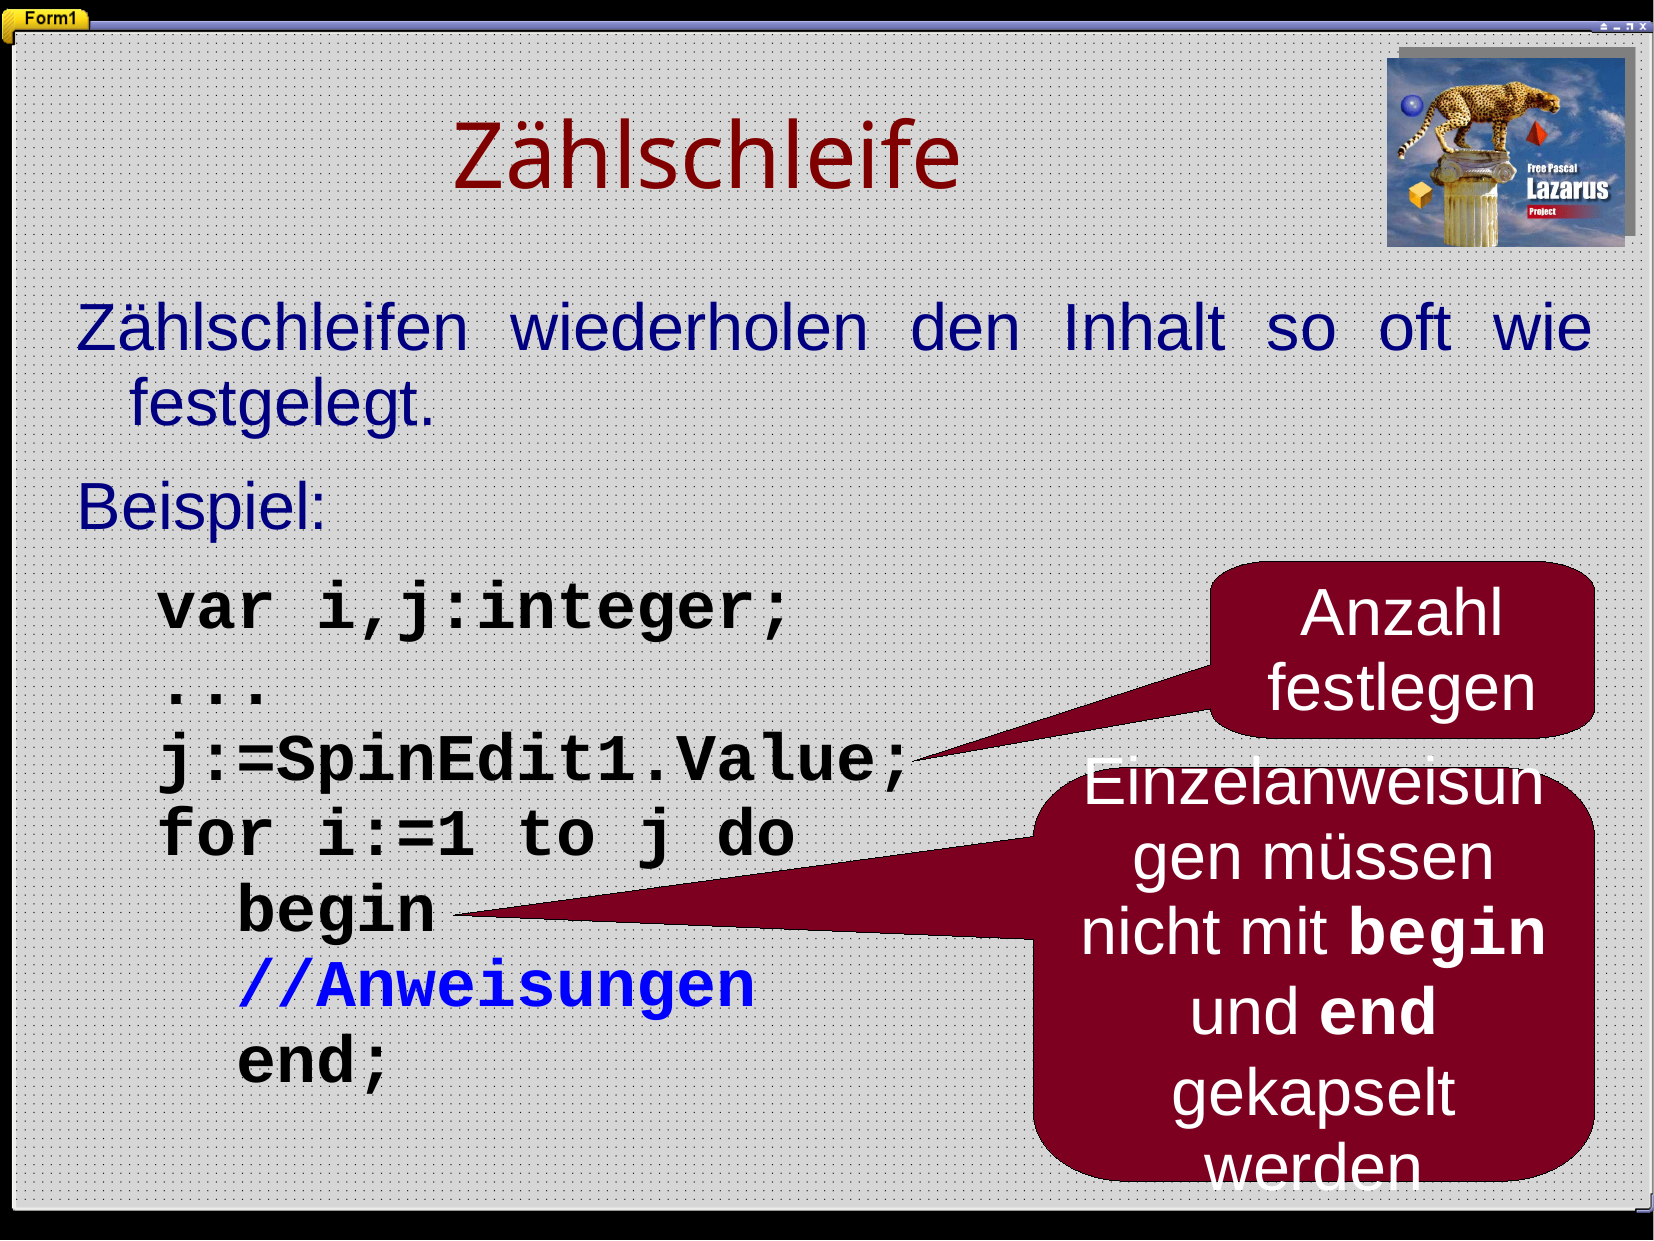

# Zählschleife
Zählschleifen wiederholen den Inhalt so oft wie festgelegt.
Beispiel:
 var i,j:integer;
 ...
 j:=SpinEdit1.Value;
 for i:=1 to j do
 begin
 //Anweisungen
 end;
Anzahl festlegen
Einzelanweisungen müssen nicht mit begin und end gekapselt werden